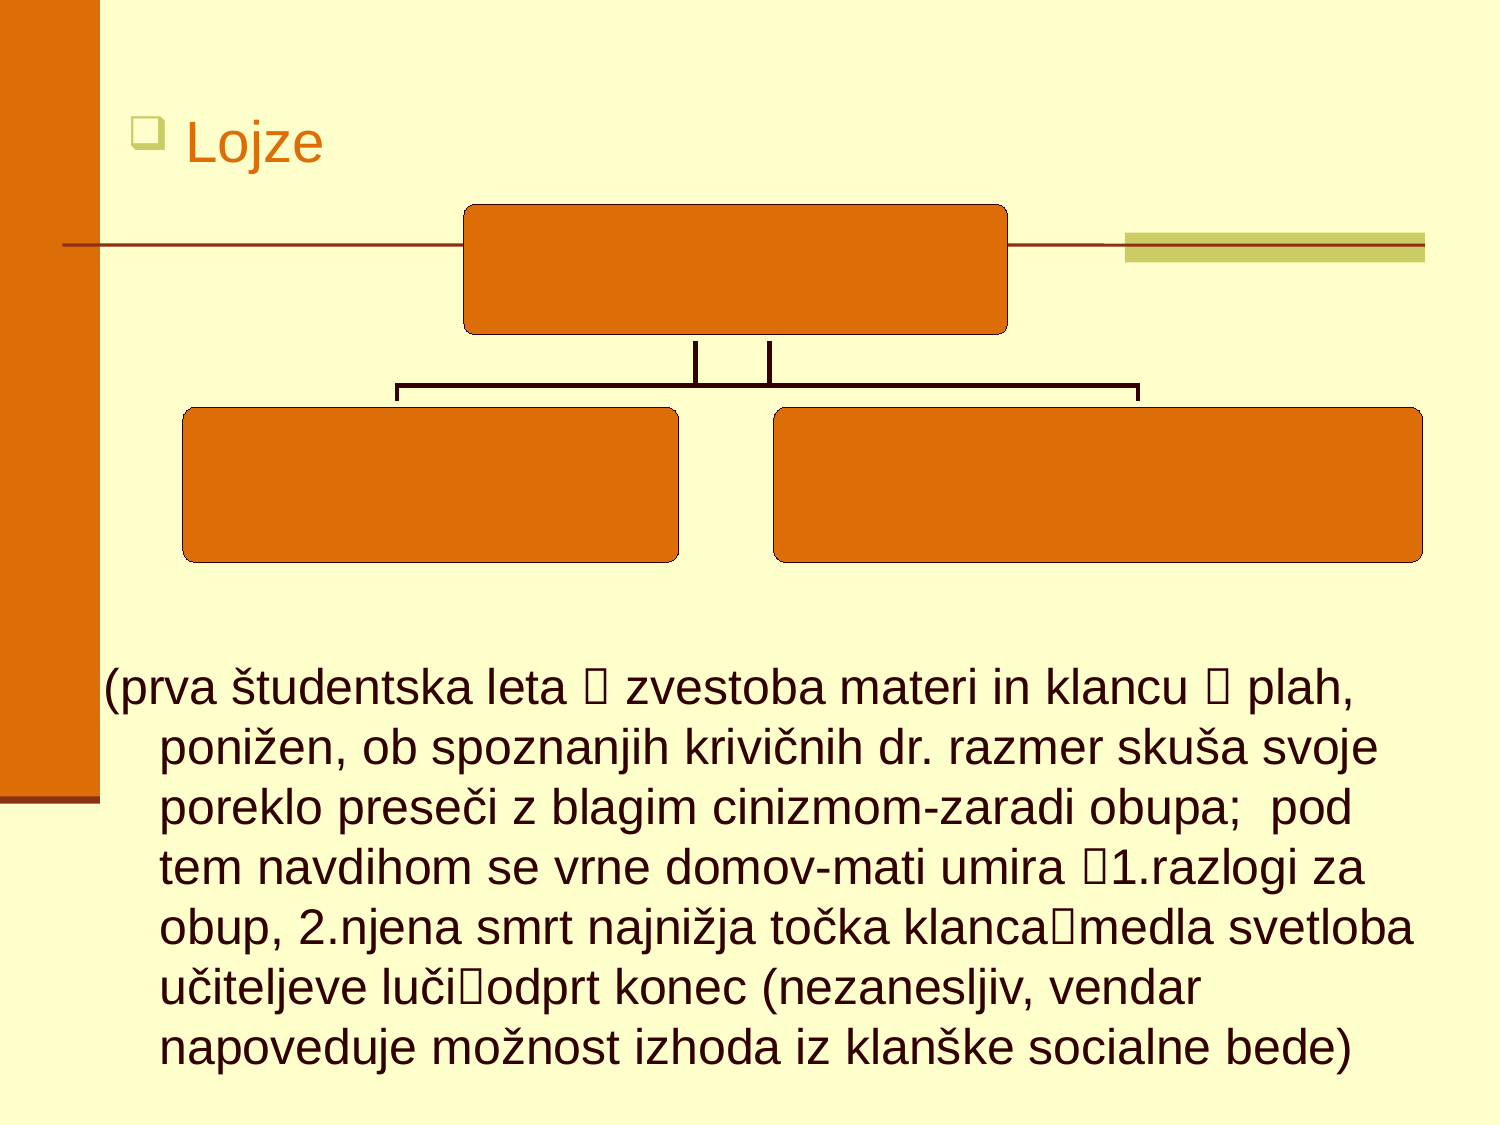

# Lojze
(prva študentska leta  zvestoba materi in klancu  plah, ponižen, ob spoznanjih krivičnih dr. razmer skuša svoje poreklo preseči z blagim cinizmom-zaradi obupa; pod tem navdihom se vrne domov-mati umira 1.razlogi za obup, 2.njena smrt najnižja točka klancamedla svetloba učiteljeve lučiodprt konec (nezanesljiv, vendar napoveduje možnost izhoda iz klanške socialne bede)